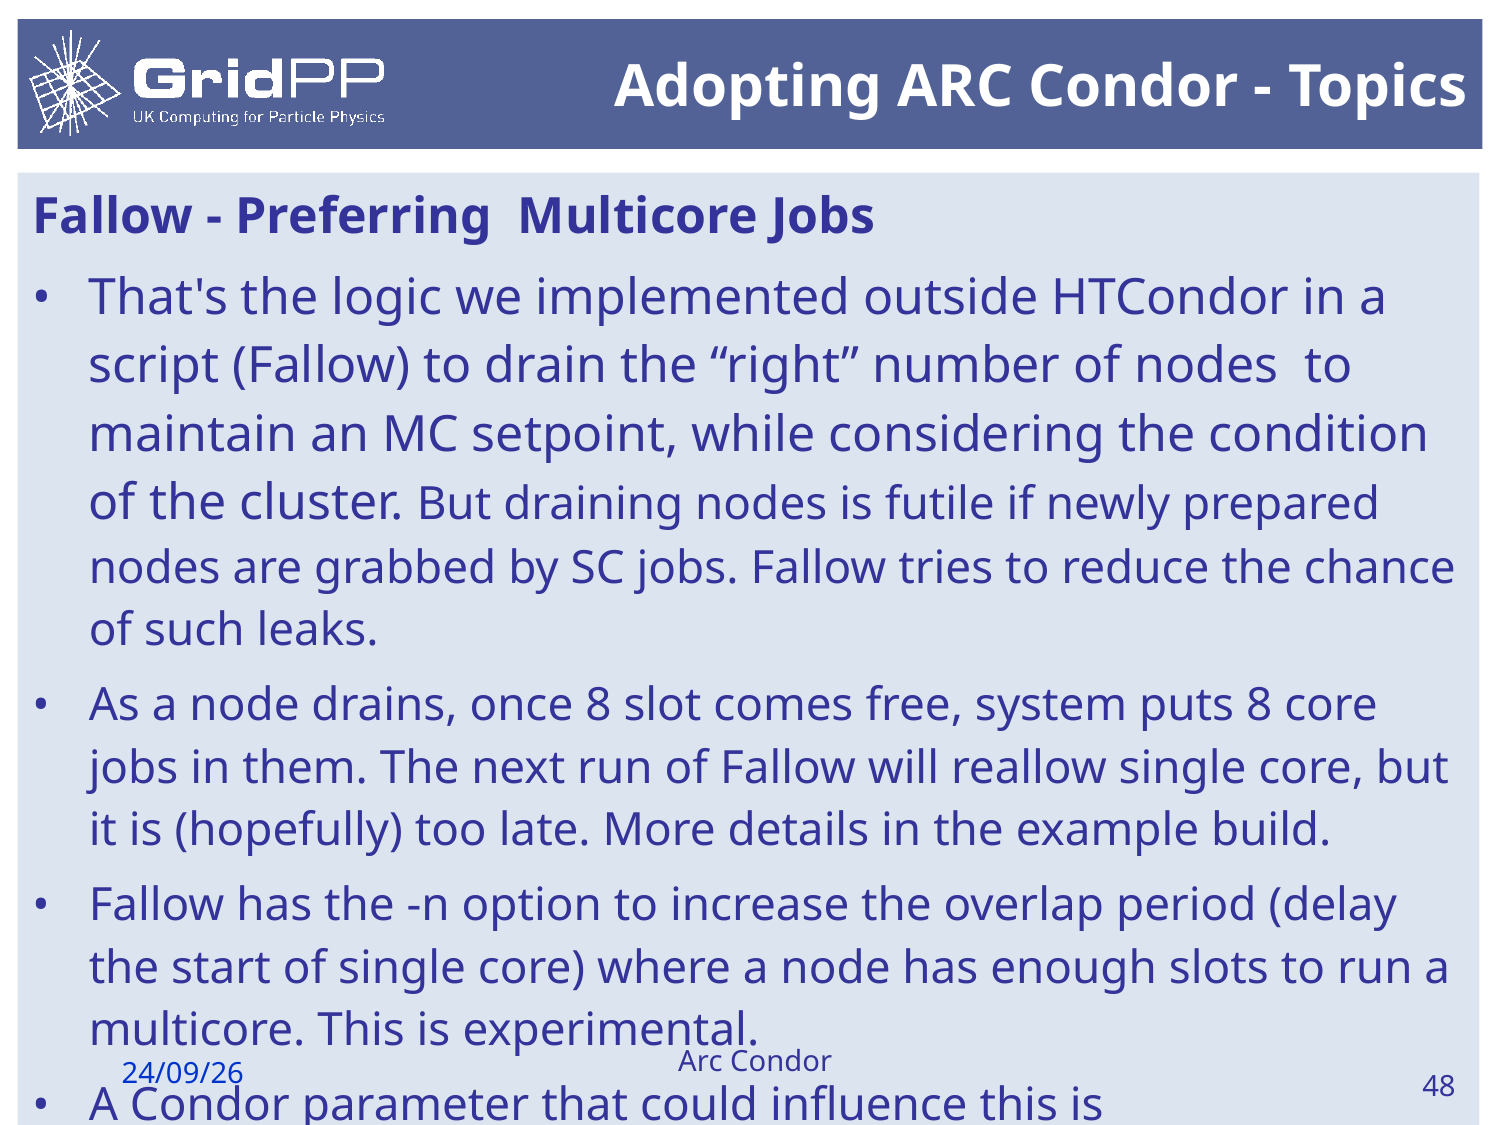

# Adopting ARC Condor - Topics
Fallow - Preferring Multicore Jobs
That's the logic we implemented outside HTCondor in a script (Fallow) to drain the “right” number of nodes to maintain an MC setpoint, while considering the condition of the cluster. But draining nodes is futile if newly prepared nodes are grabbed by SC jobs. Fallow tries to reduce the chance of such leaks.
As a node drains, once 8 slot comes free, system puts 8 core jobs in them. The next run of Fallow will reallow single core, but it is (hopefully) too late. More details in the example build.
Fallow has the -n option to increase the overlap period (delay the start of single core) where a node has enough slots to run a multicore. This is experimental.
A Condor parameter that could influence this is GROUP_SORT_EXPR, but we use the following method instead.
Arc Condor